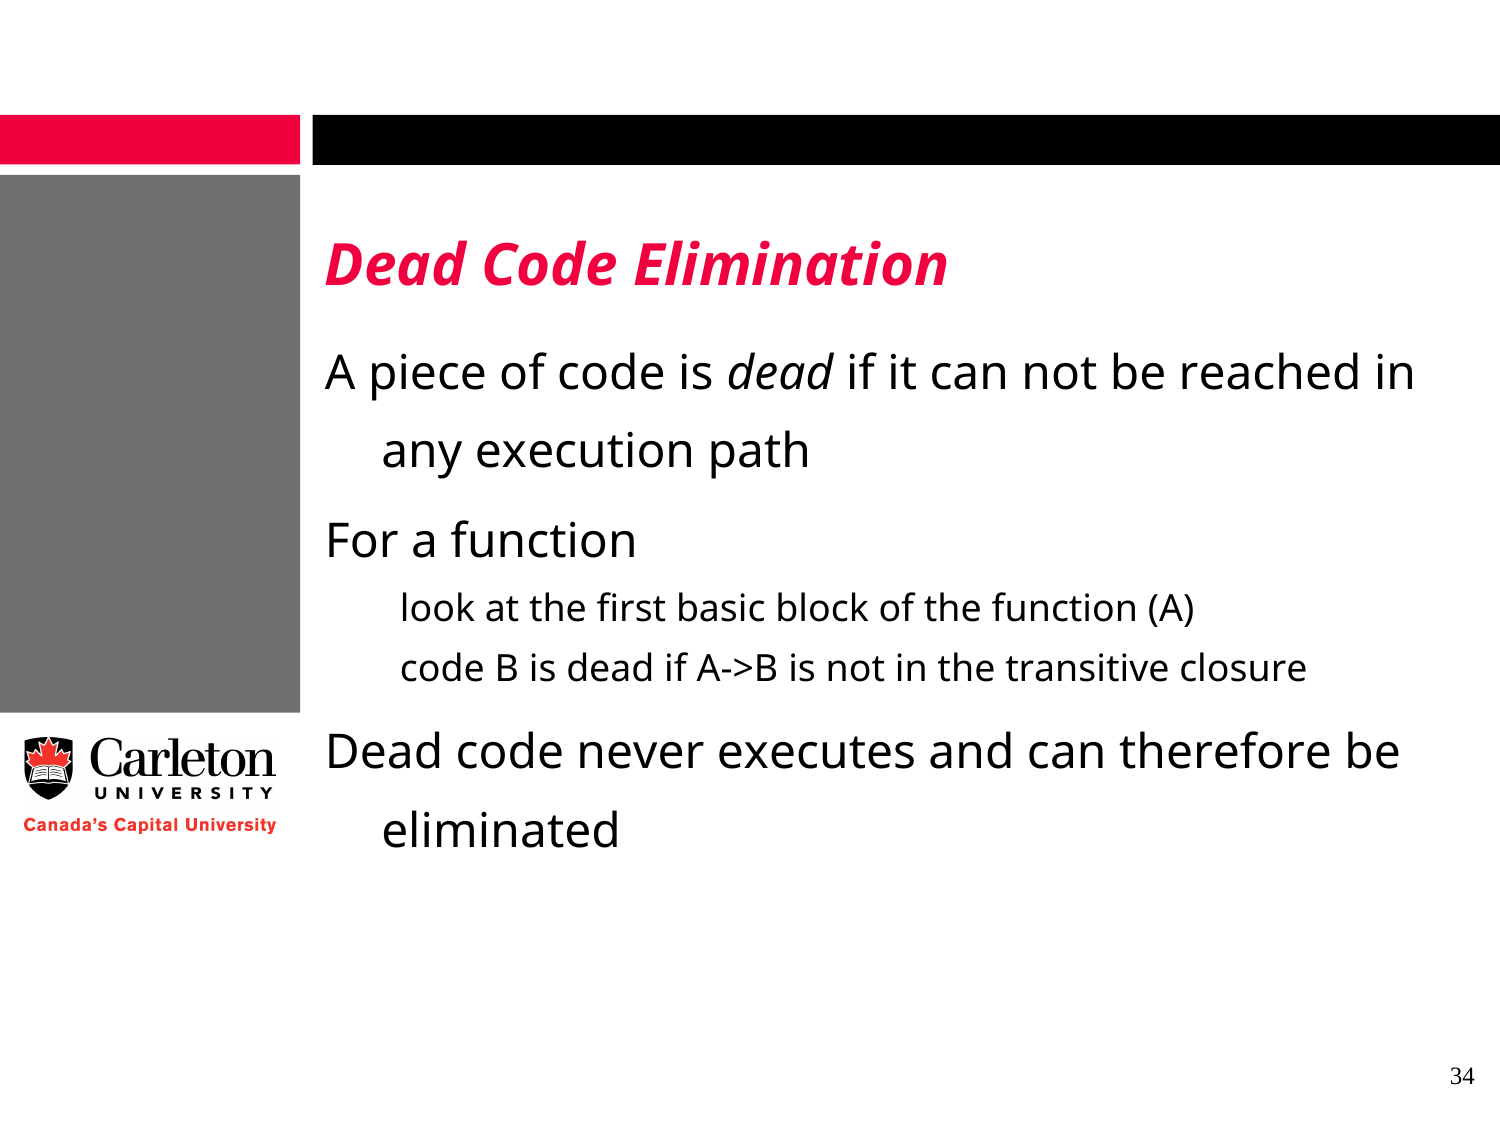

# Dead Code Elimination
A piece of code is dead if it can not be reached in any execution path
For a function
look at the first basic block of the function (A)
code B is dead if A->B is not in the transitive closure
Dead code never executes and can therefore be eliminated
34